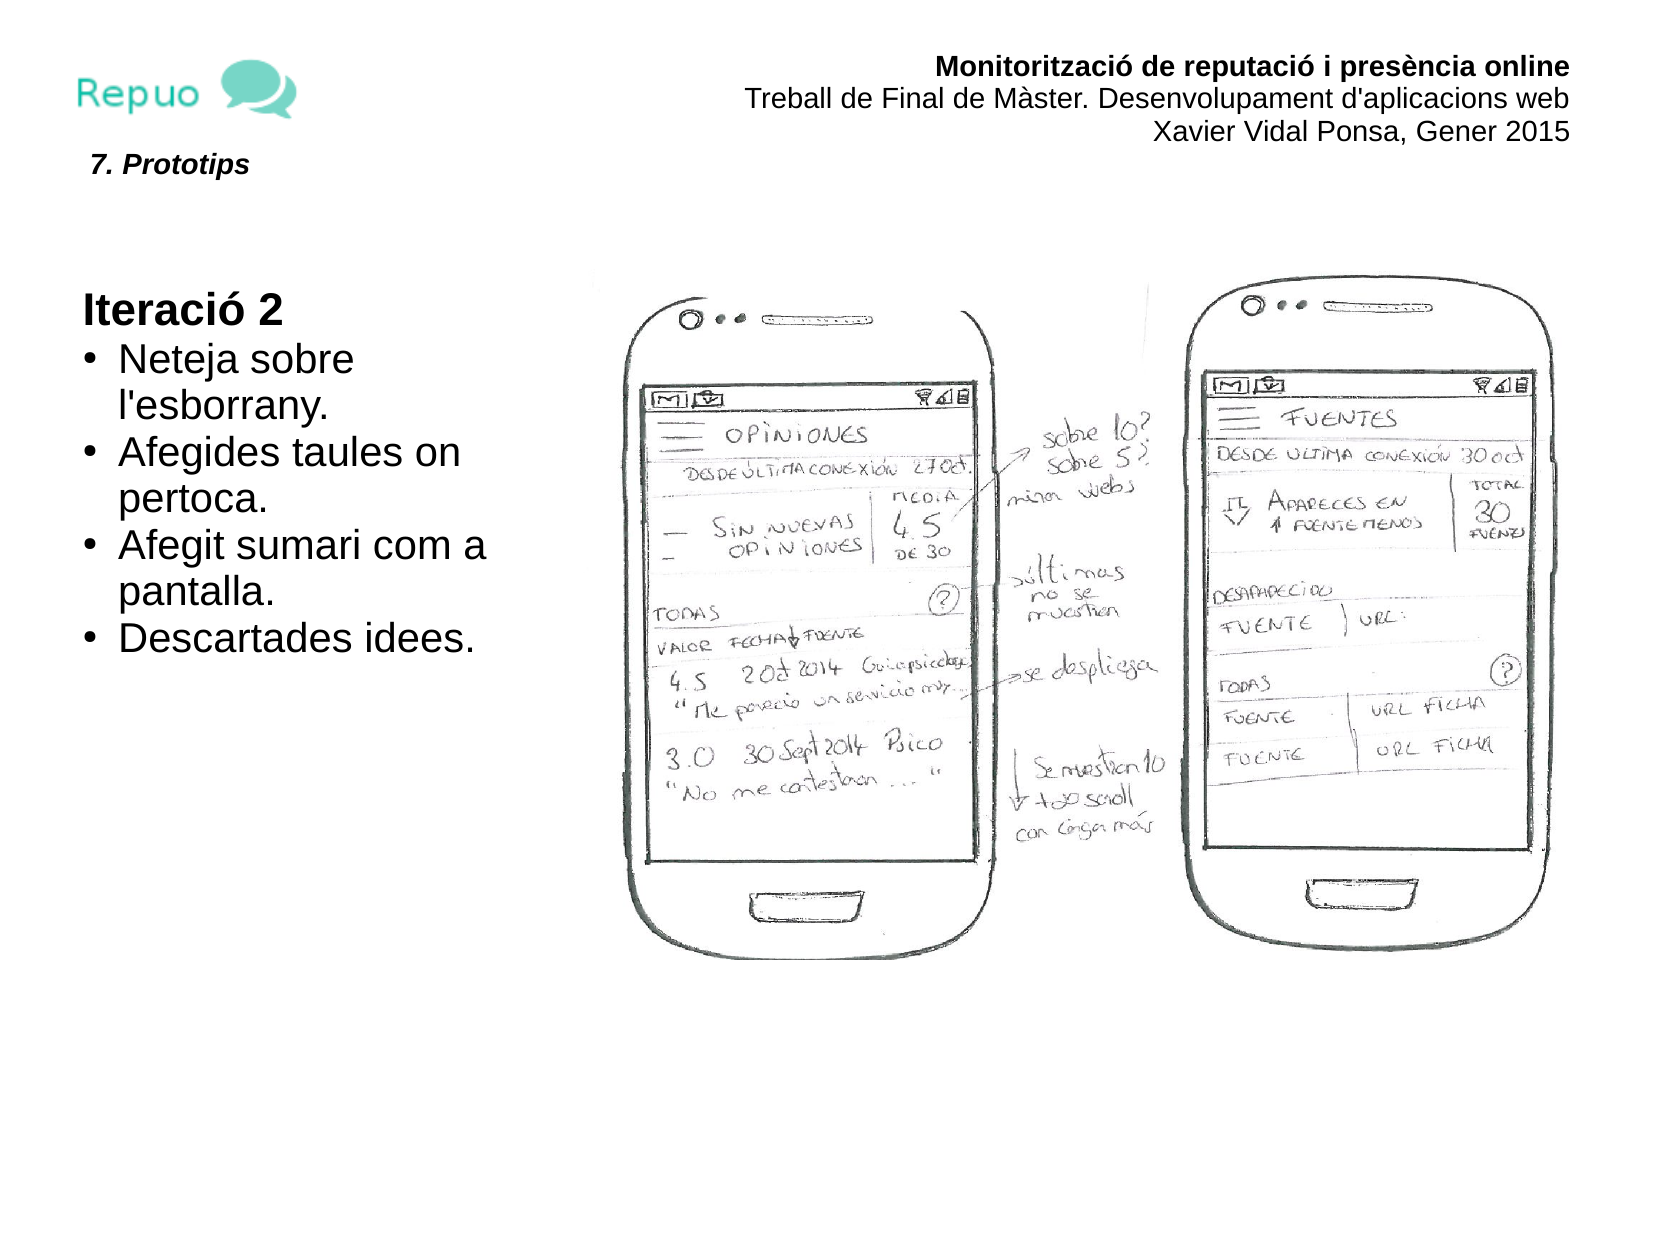

# Monitorització de reputació i presència online Treball de Final de Màster. Desenvolupament d'aplicacions web Xavier Vidal Ponsa, Gener 2015 7. Prototips
Iteració 2
Neteja sobre l'esborrany.
Afegides taules on pertoca.
Afegit sumari com a pantalla.
Descartades idees.